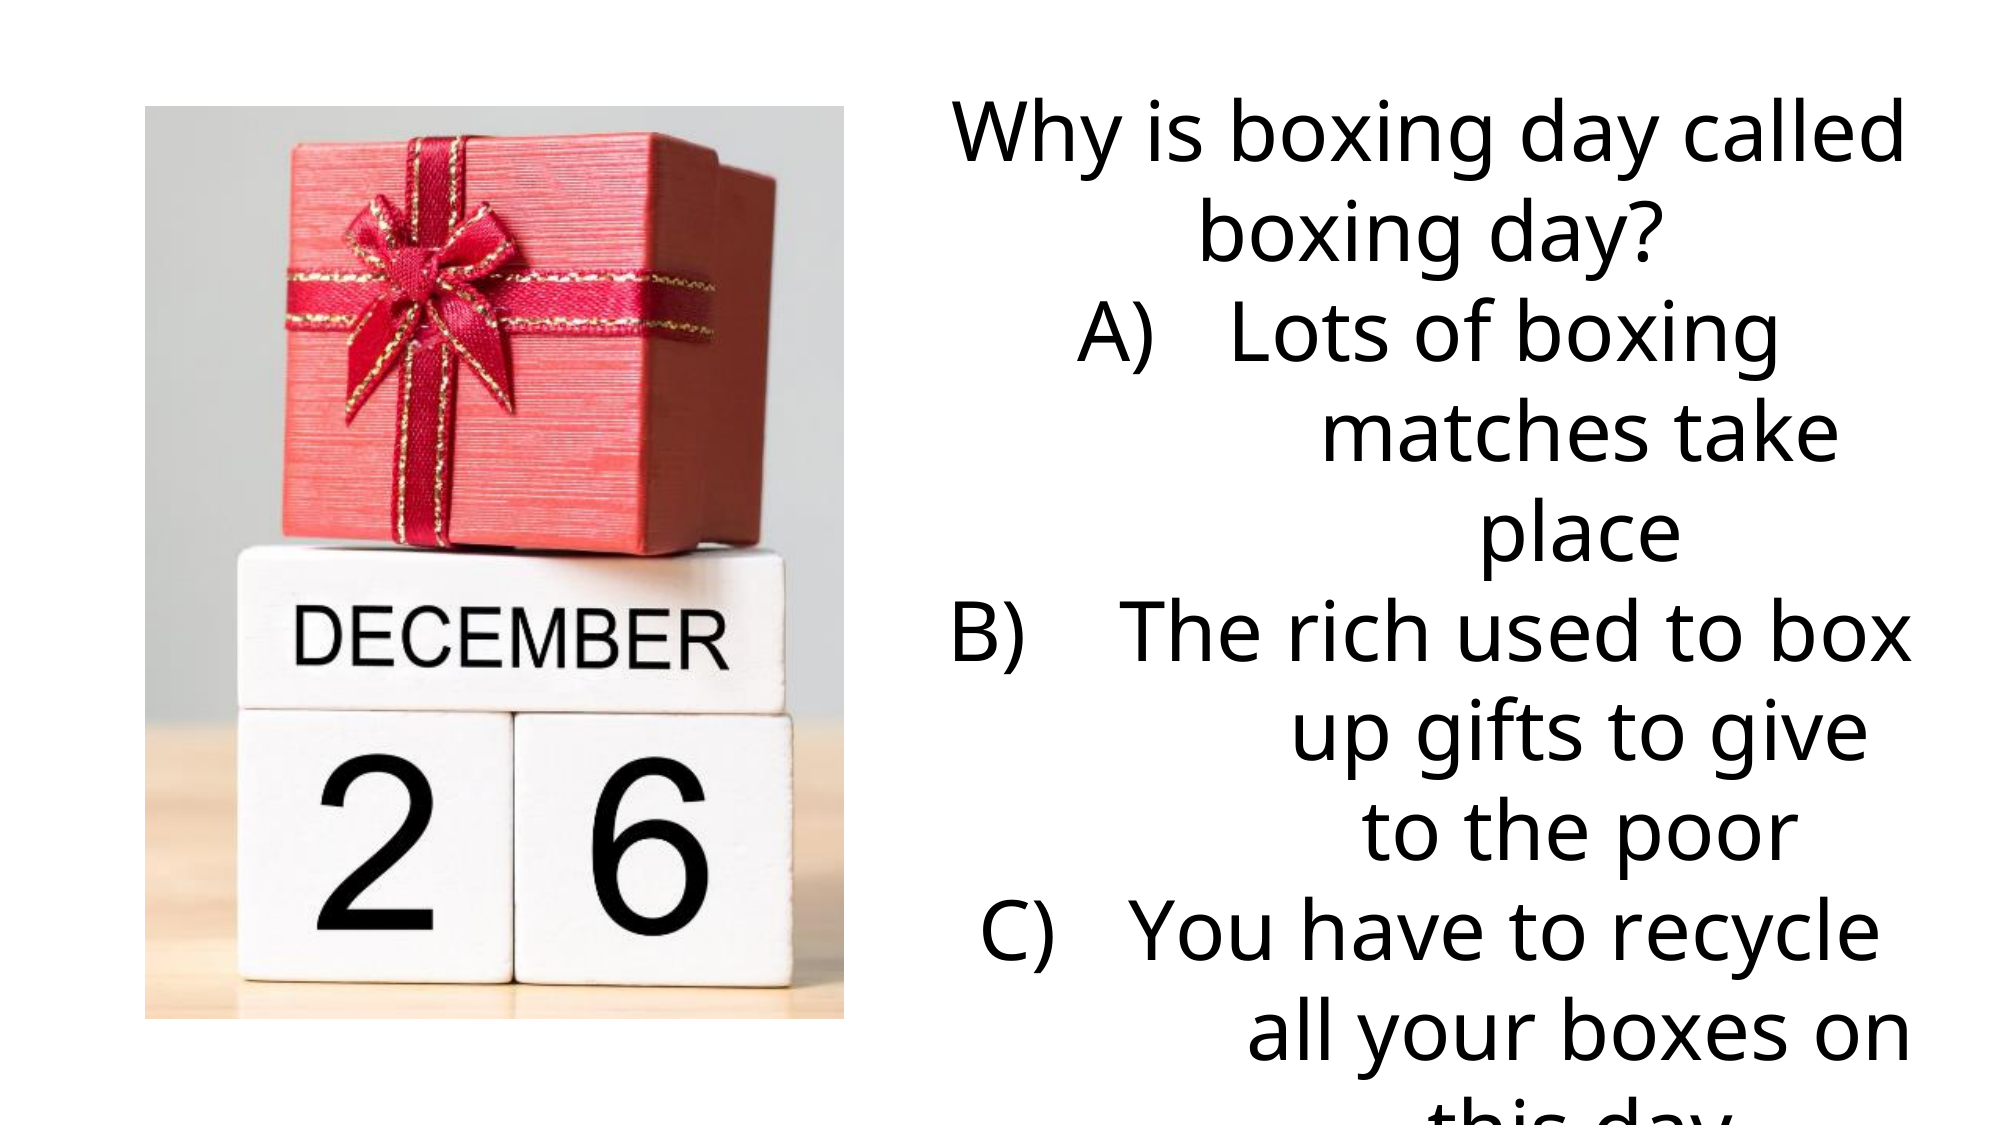

Why is boxing day called boxing day?
Lots of boxing matches take place
 The rich used to box up gifts to give to the poor
You have to recycle all your boxes on this day
All boxes of chocolates have to be finished